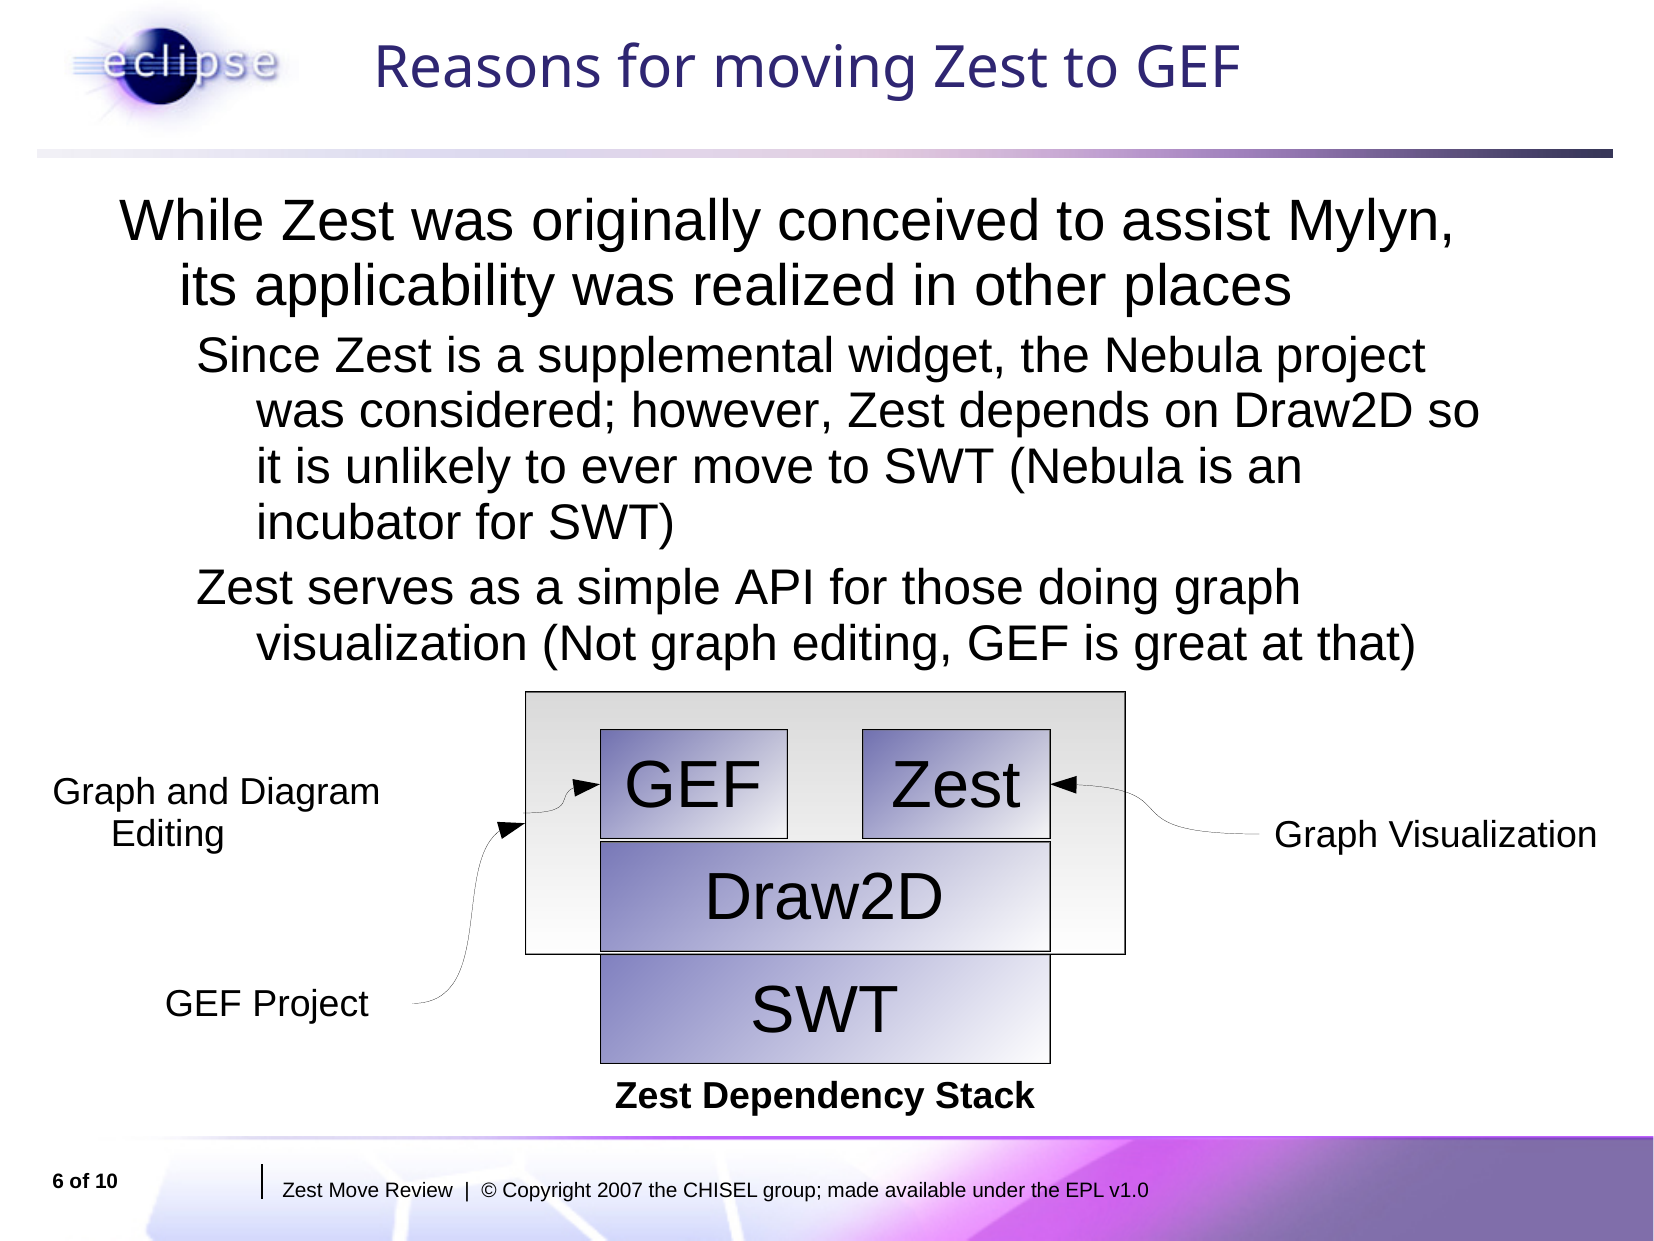

# Reasons for moving Zest to GEF
While Zest was originally conceived to assist Mylyn, its applicability was realized in other places
Since Zest is a supplemental widget, the Nebula project was considered; however, Zest depends on Draw2D so it is unlikely to ever move to SWT (Nebula is an incubator for SWT)
Zest serves as a simple API for those doing graph visualization (Not graph editing, GEF is great at that)
GEF
Zest
Graph and Diagram
Editing
Graph Visualization
Draw2D
SWT
GEF Project
Zest Dependency Stack
6